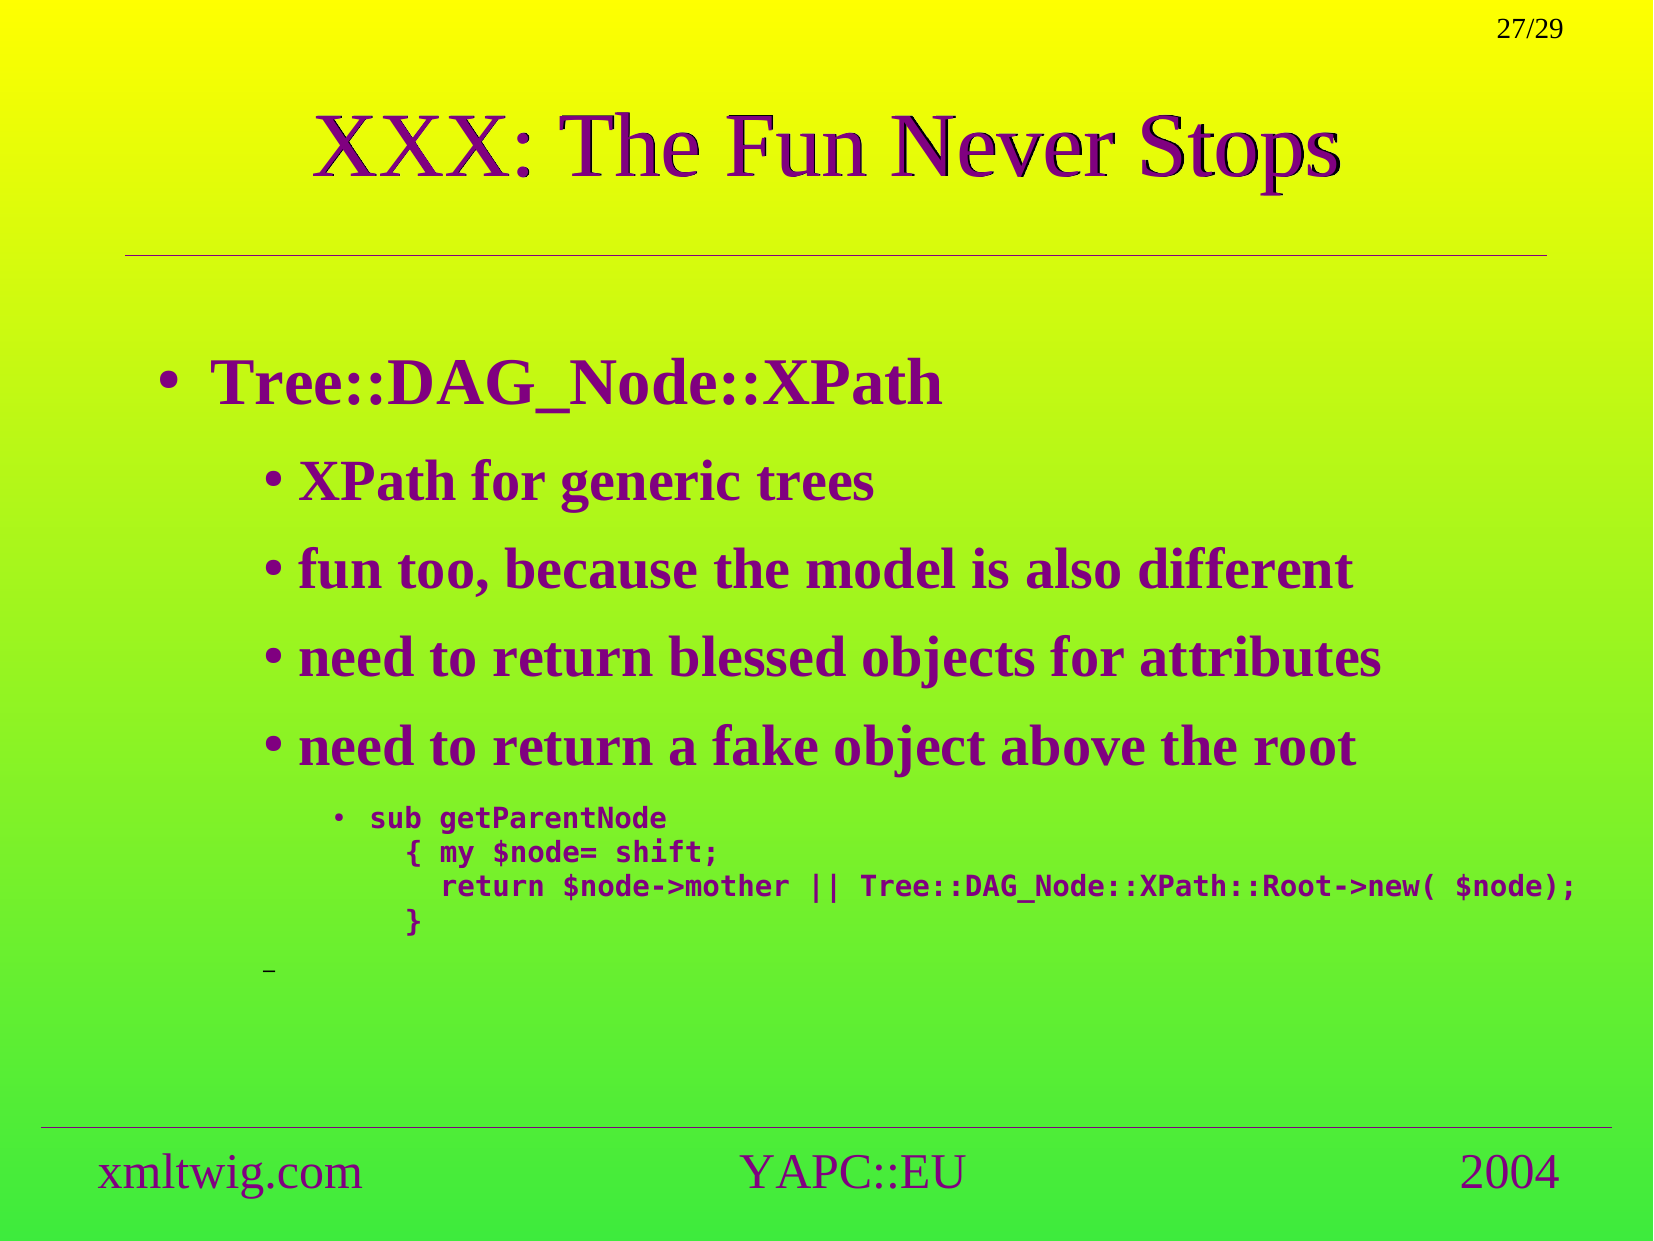

# XXX: The Fun Never Stops
Tree::DAG_Node::XPath
XPath for generic trees
fun too, because the model is also different
need to return blessed objects for attributes
need to return a fake object above the root
sub getParentNode
{ my $node= shift;
 return $node->mother || Tree::DAG_Node::XPath::Root->new( $node);
}